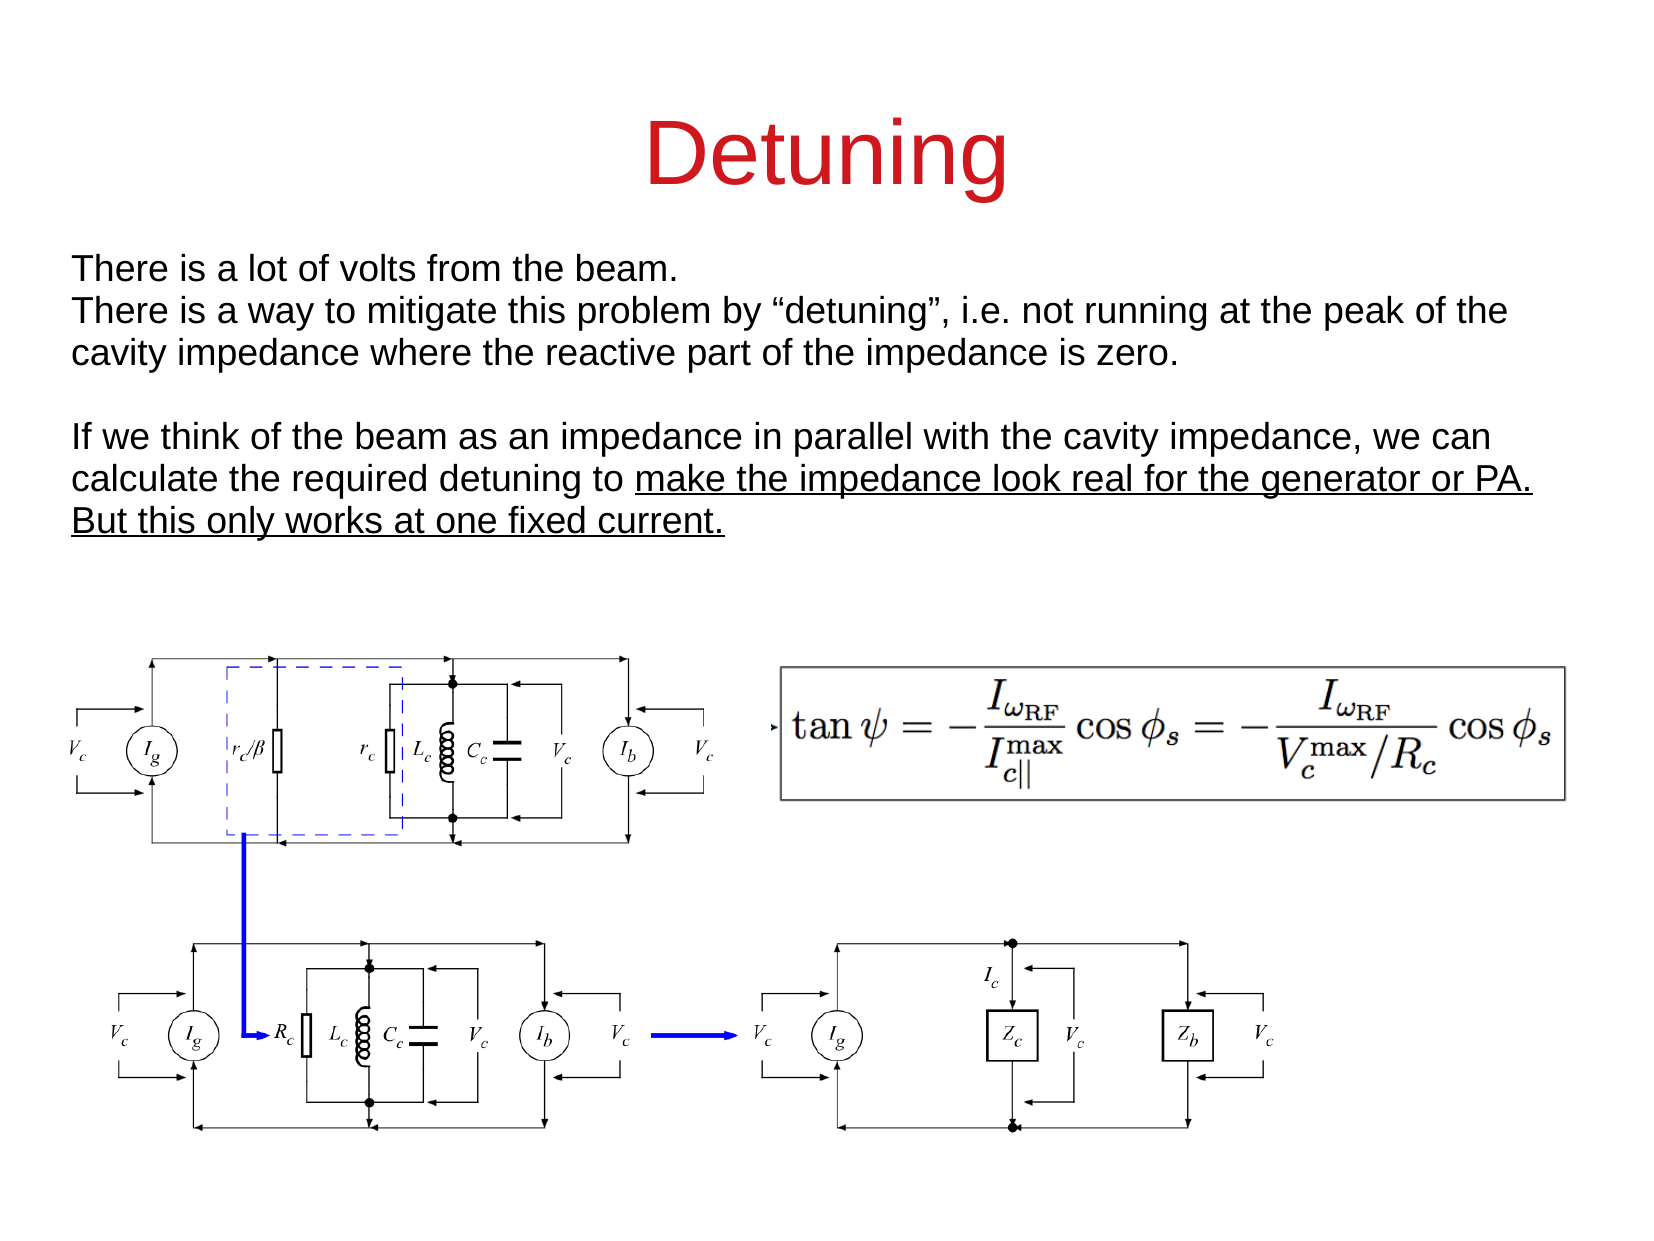

# Detuning
There is a lot of volts from the beam.
There is a way to mitigate this problem by “detuning”, i.e. not running at the peak of the cavity impedance where the reactive part of the impedance is zero.
If we think of the beam as an impedance in parallel with the cavity impedance, we can calculate the required detuning to make the impedance look real for the generator or PA. But this only works at one fixed current.